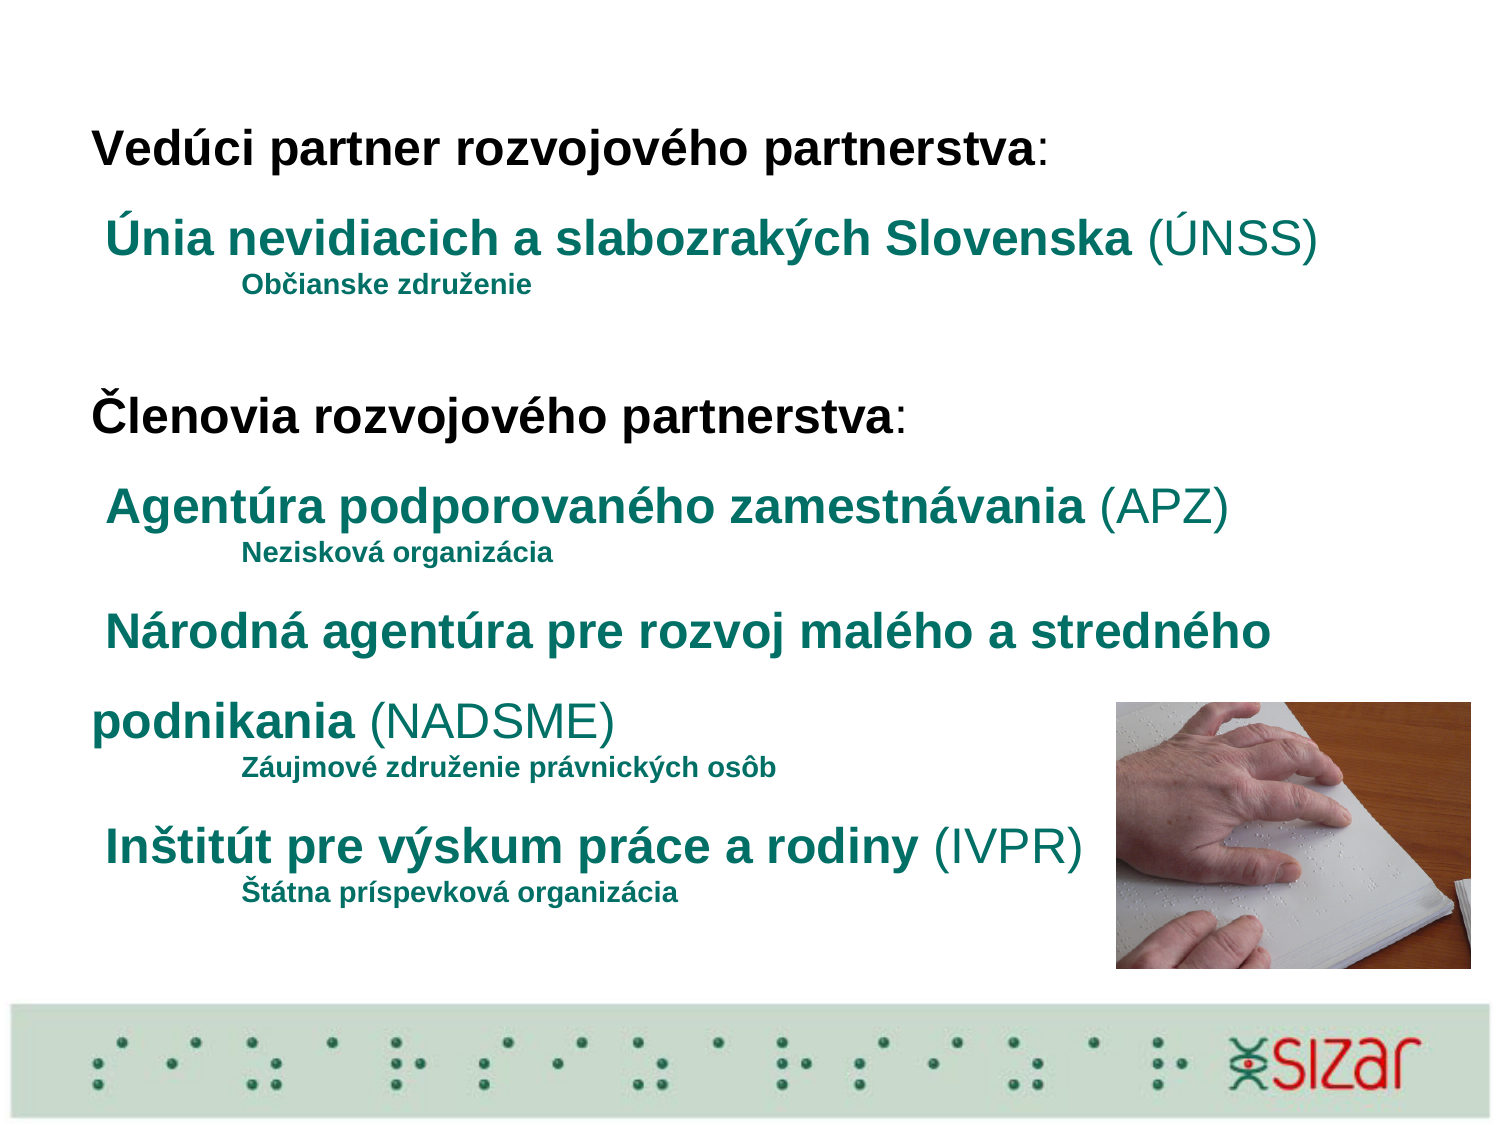

Vedúci partner rozvojového partnerstva:
 Únia nevidiacich a slabozrakých Slovenska (ÚNSS)
	Občianske združenie
Členovia rozvojového partnerstva:
 Agentúra podporovaného zamestnávania (APZ)
	Nezisková organizácia
 Národná agentúra pre rozvoj malého a stredného podnikania (NADSME)
	Záujmové združenie právnických osôb
 Inštitút pre výskum práce a rodiny (IVPR)
	Štátna príspevková organizácia